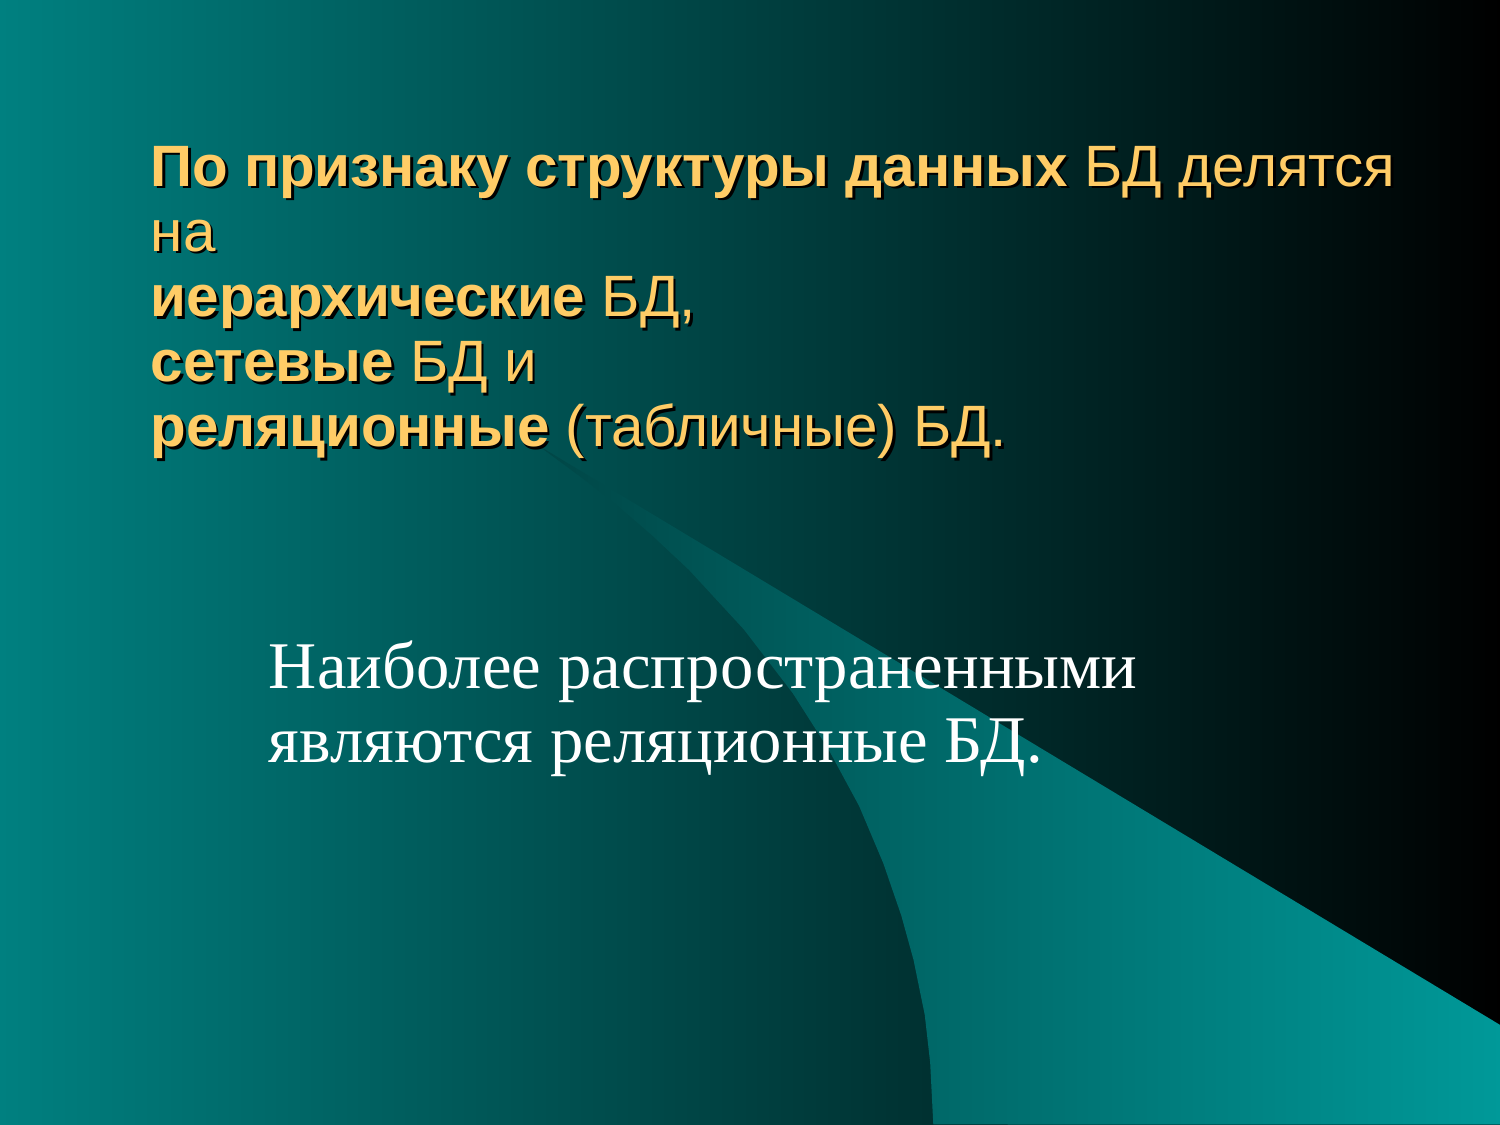

# По признаку структуры данных БД делятся на иерархические БД, сетевые БД и реляционные (табличные) БД.
Наиболее распространенными
являются реляционные БД.